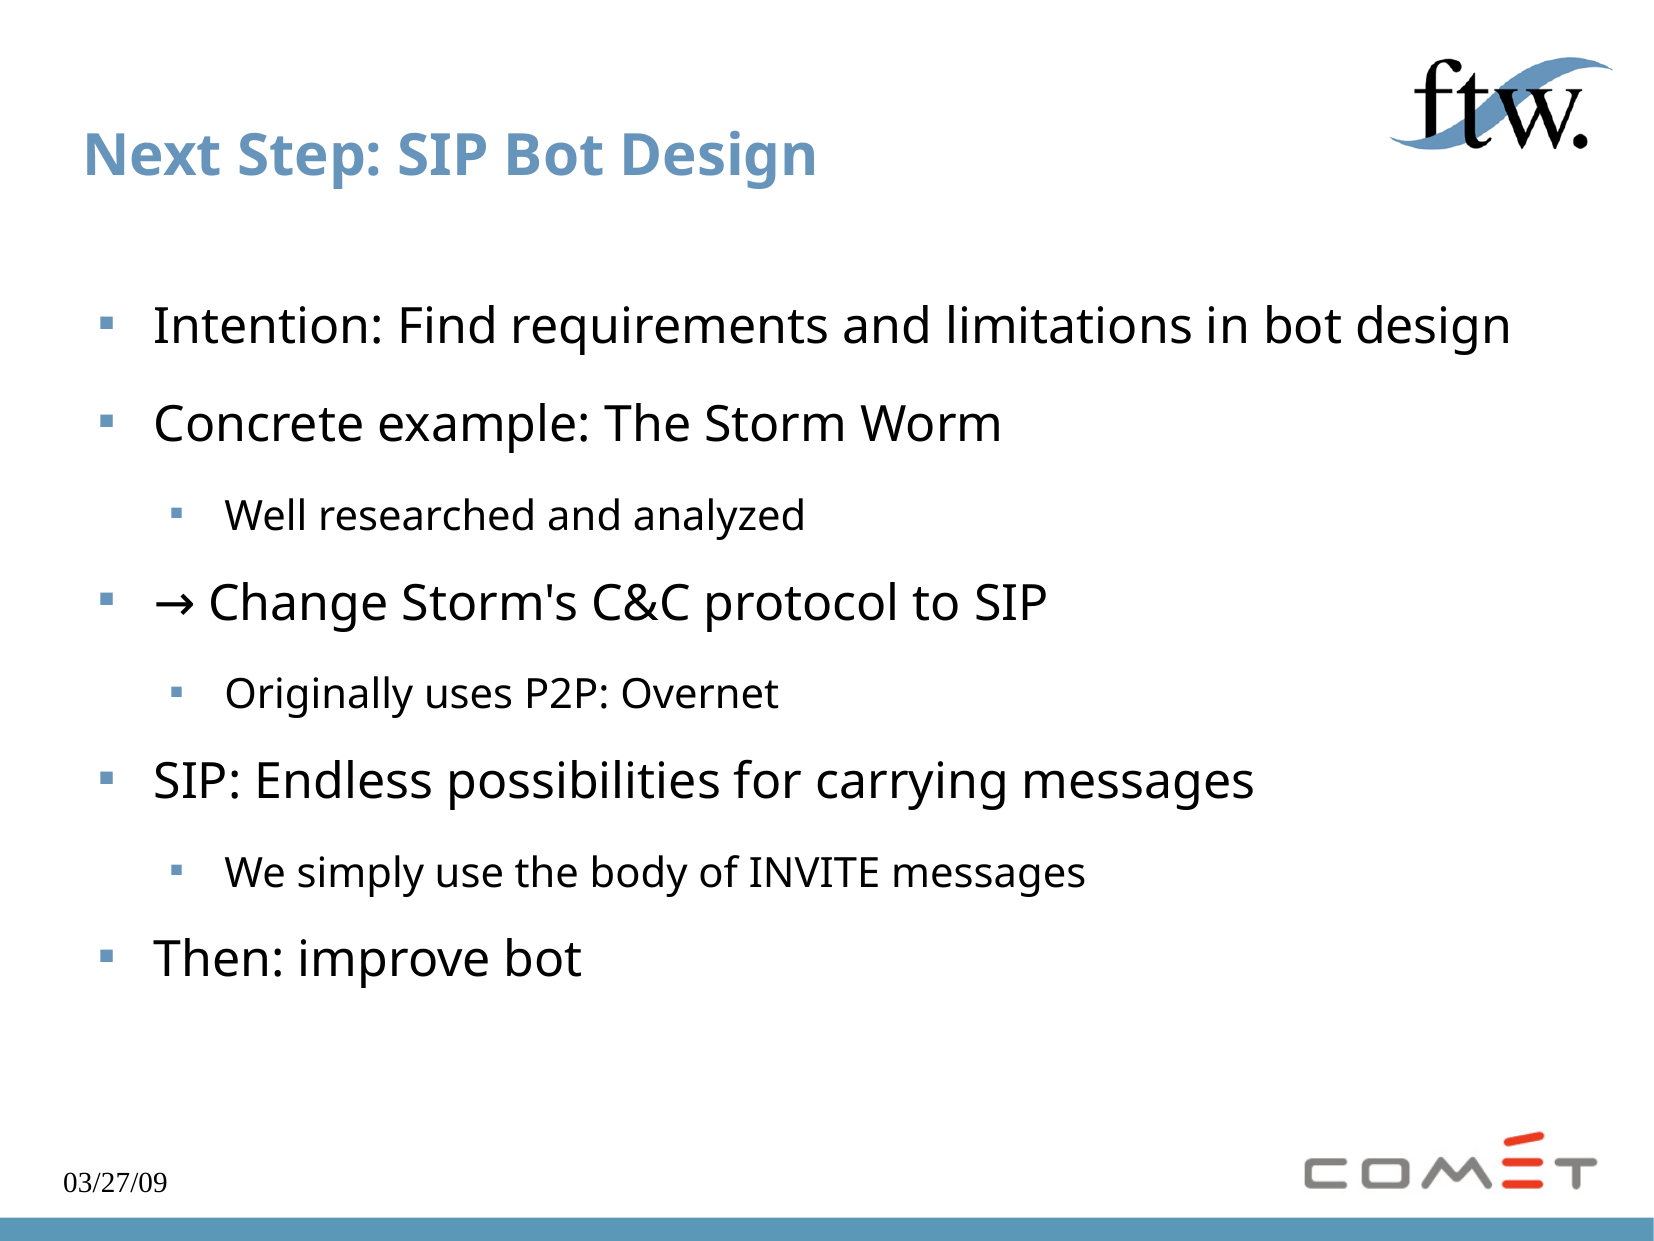

# Next Step: SIP Bot Design
Intention: Find requirements and limitations in bot design
Concrete example: The Storm Worm
Well researched and analyzed
→ Change Storm's C&C protocol to SIP
Originally uses P2P: Overnet
SIP: Endless possibilities for carrying messages
We simply use the body of INVITE messages
Then: improve bot